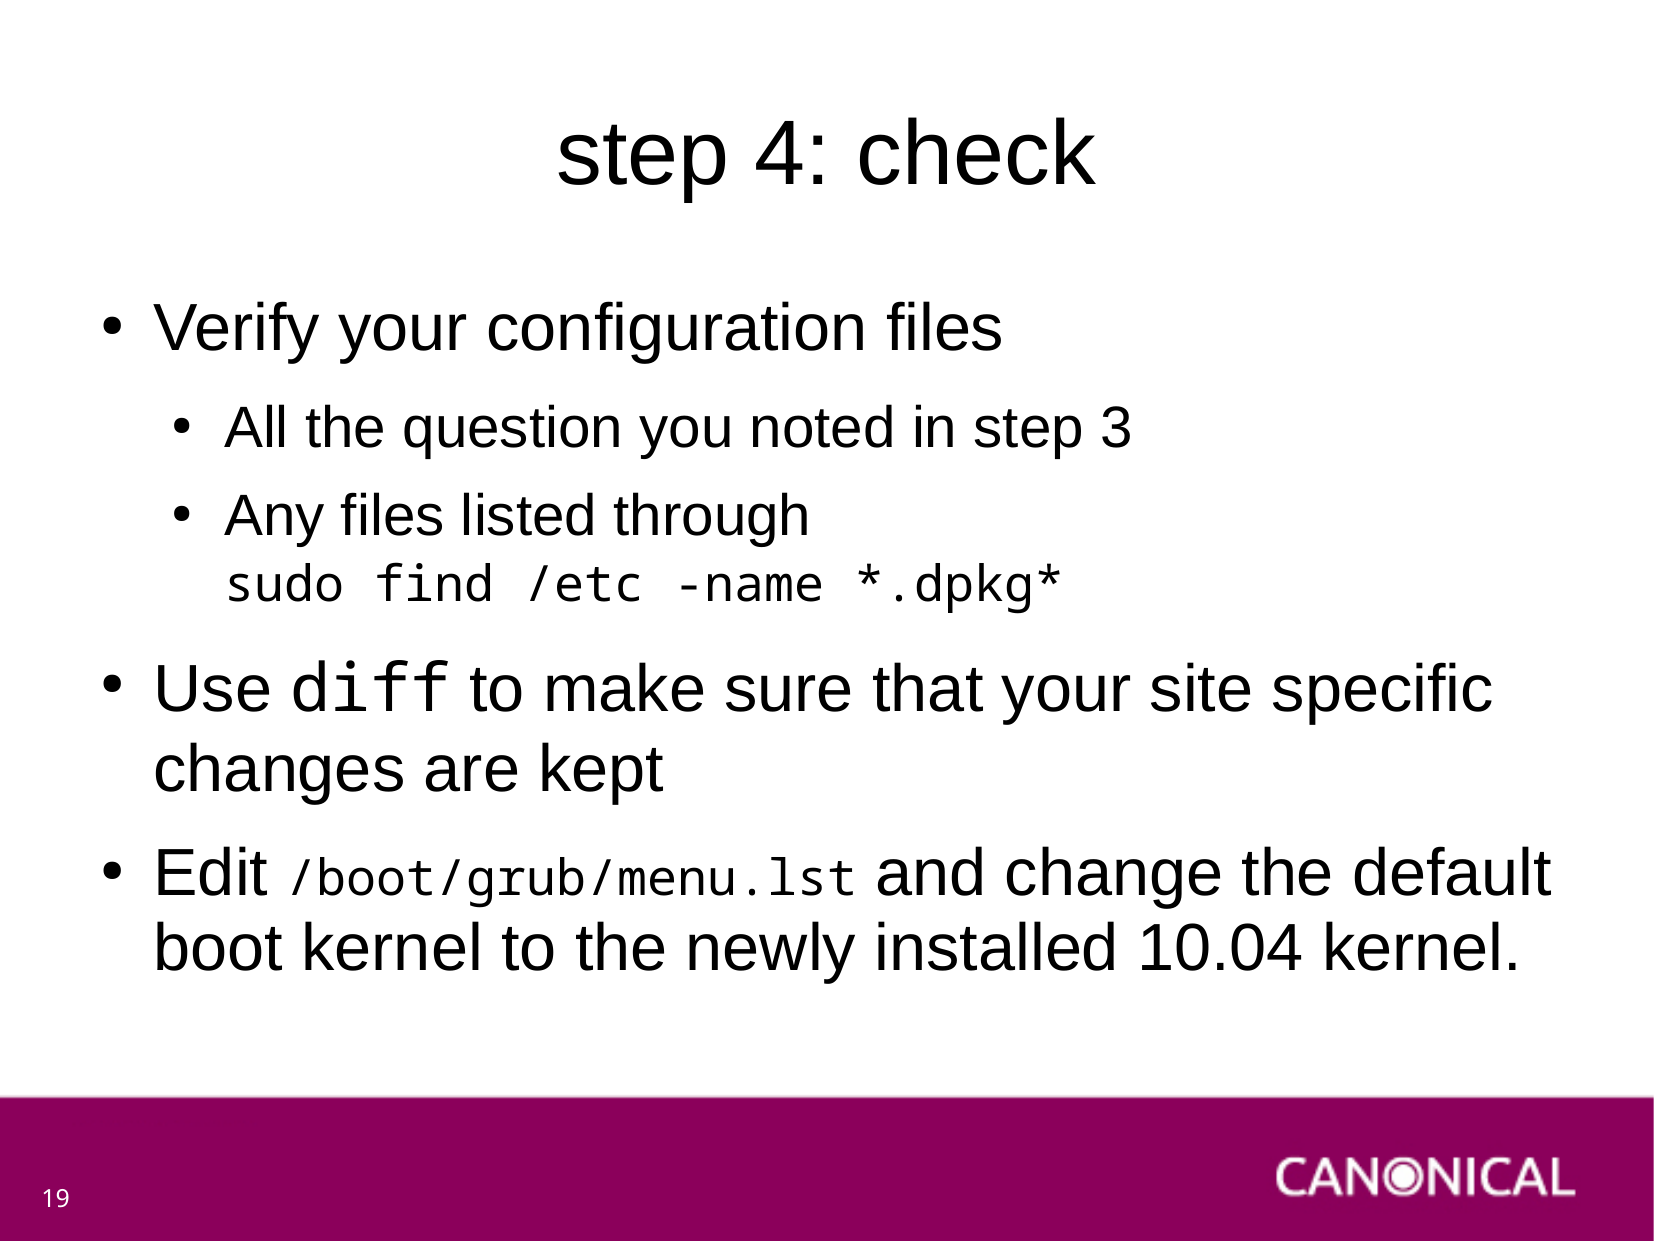

# step 4: check
Verify your configuration files
All the question you noted in step 3
Any files listed through
sudo find /etc -name *.dpkg*
Use diff to make sure that your site specific changes are kept
Edit /boot/grub/menu.lst and change the default boot kernel to the newly installed 10.04 kernel.